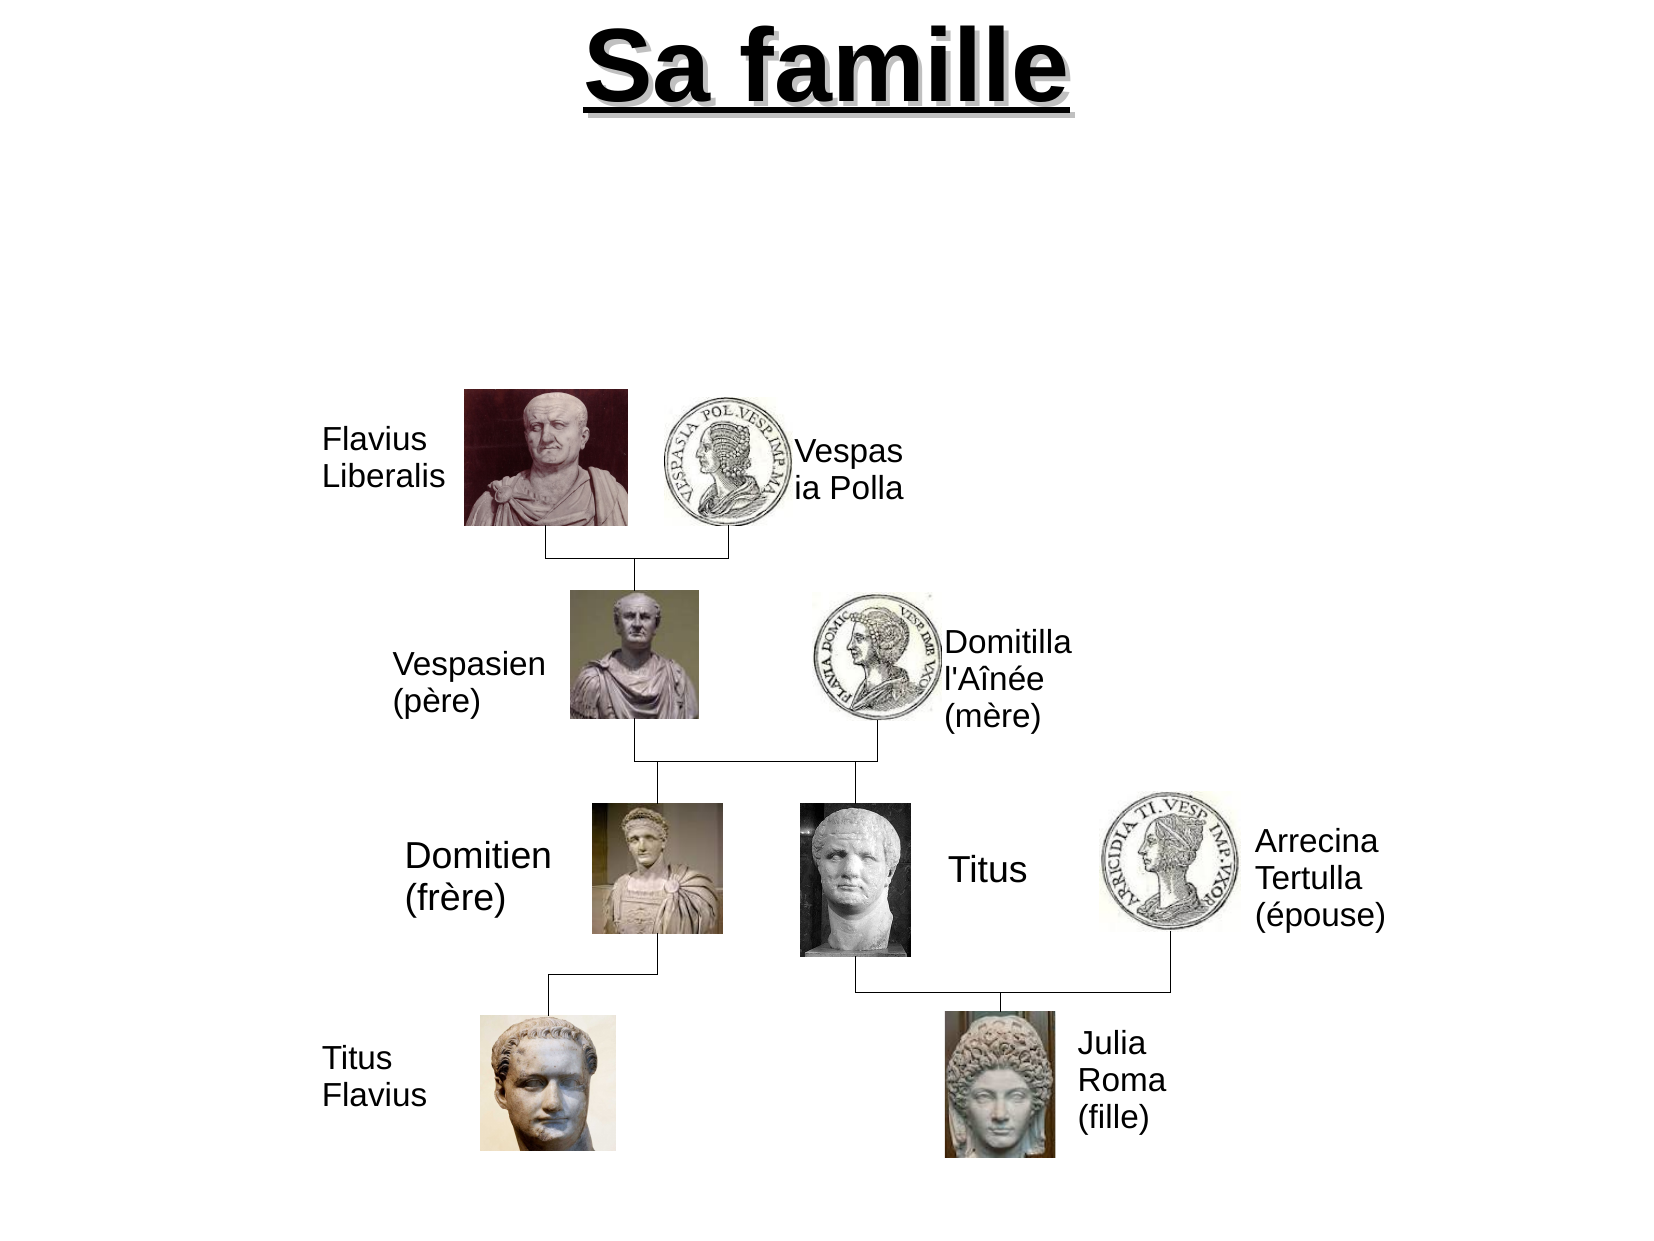

Sa famille
Flavius Liberalis
Vespasia Polla
Domitilla l'Aînée (mère)
Vespasien (père)
Arrecina Tertulla (épouse)
Domitien (frère)
Titus
Julia Roma (fille)
Titus Flavius